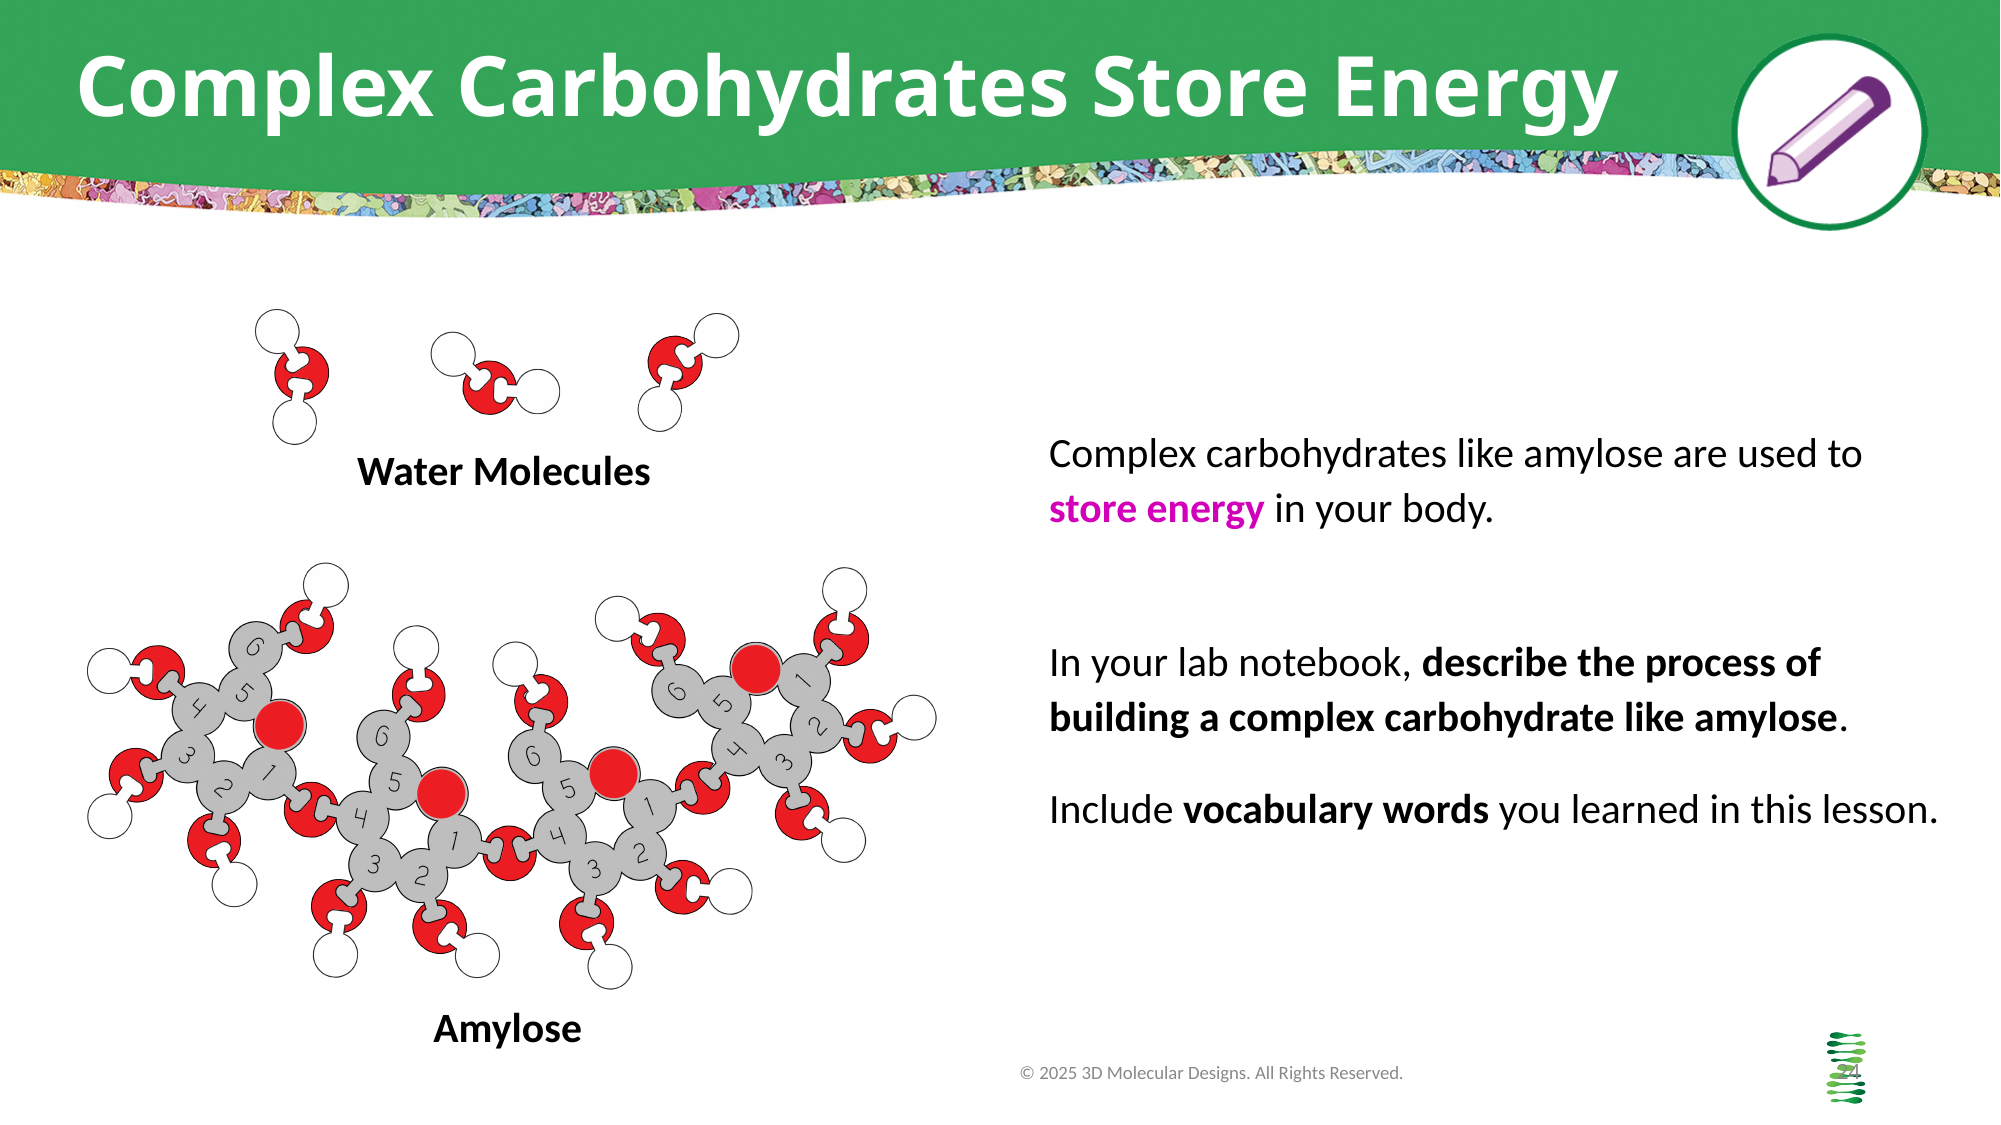

# Complex Carbohydrates Store Energy
Complex carbohydrates like amylose are used to store energy in your body.
In your lab notebook, describe the process of building a complex carbohydrate like amylose.
Include vocabulary words you learned in this lesson.
Water Molecules
Amylose